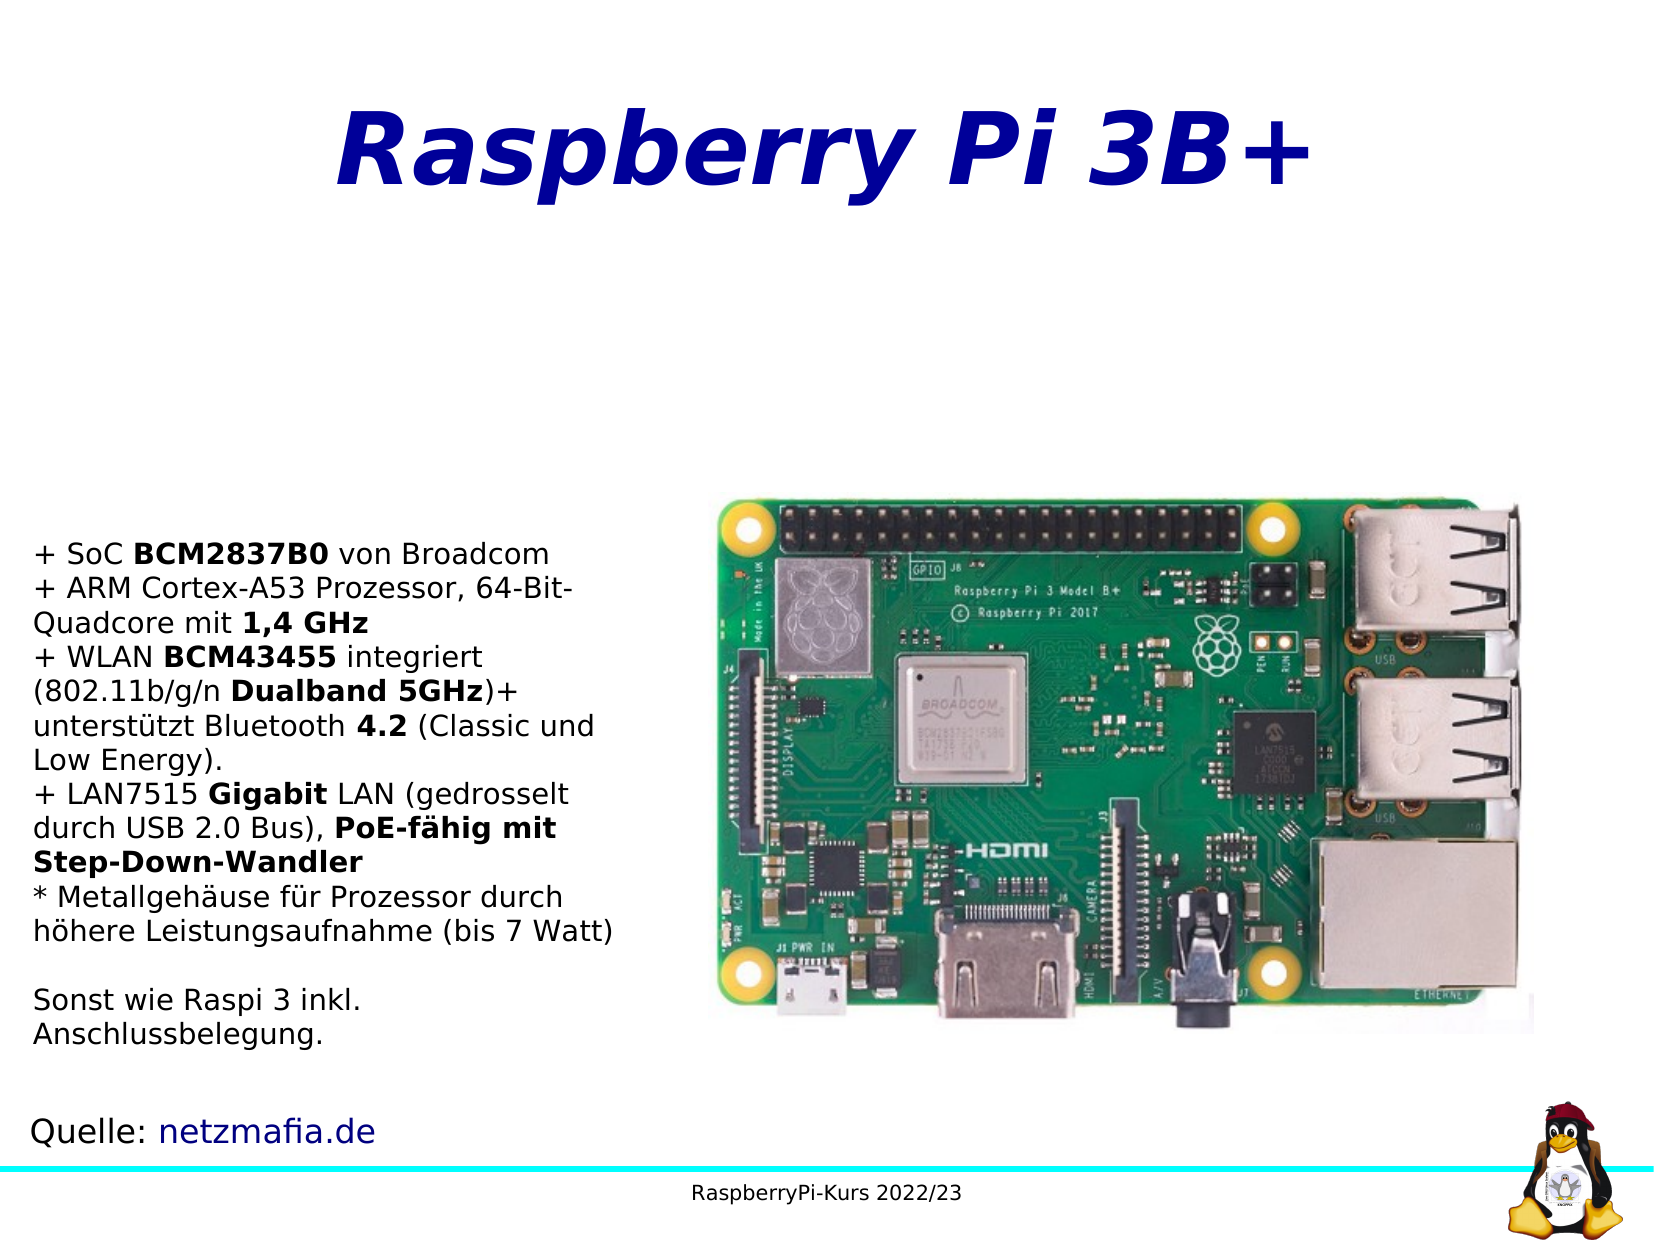

# Raspberry Pi 3B+
+ SoC BCM2837B0 von Broadcom
+ ARM Cortex-A53 Prozessor, 64-Bit-Quadcore mit 1,4 GHz
+ WLAN BCM43455 integriert (802.11b/g/n Dualband 5GHz)+ unterstützt Bluetooth 4.2 (Classic und Low Energy).
+ LAN7515 Gigabit LAN (gedrosselt durch USB 2.0 Bus), PoE-fähig mit Step-Down-Wandler
* Metallgehäuse für Prozessor durch höhere Leistungsaufnahme (bis 7 Watt)
Sonst wie Raspi 3 inkl. Anschlussbelegung.
Quelle: netzmafia.de